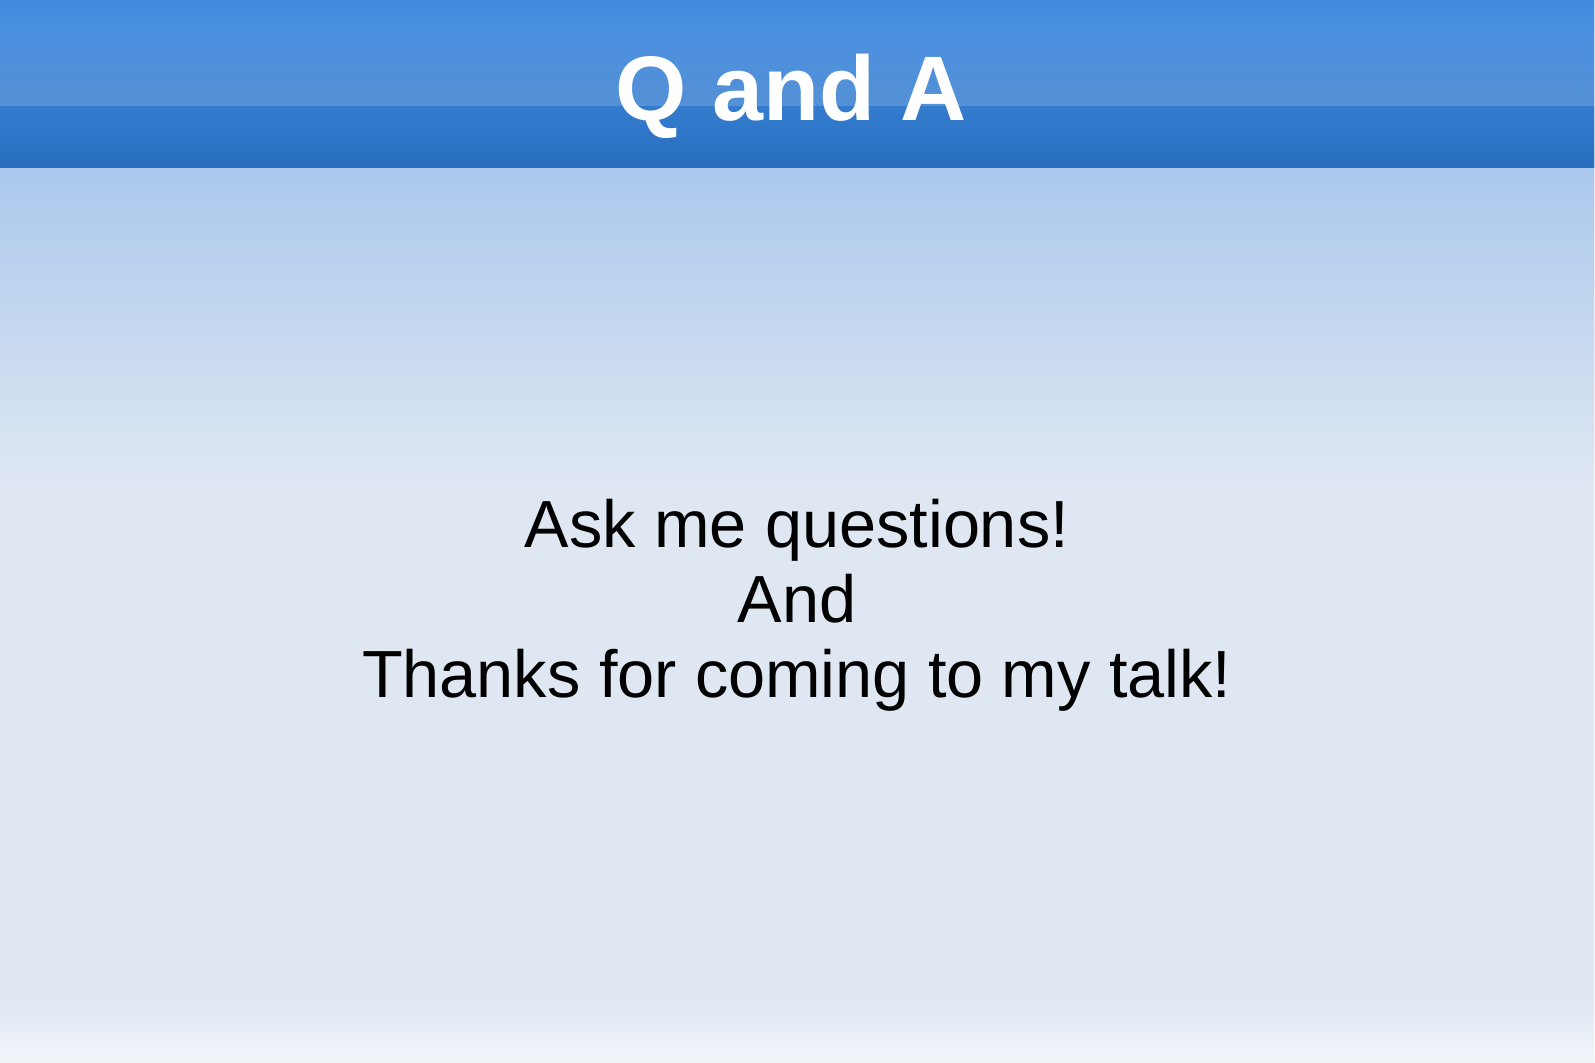

# Q and A
Ask me questions!
And
Thanks for coming to my talk!